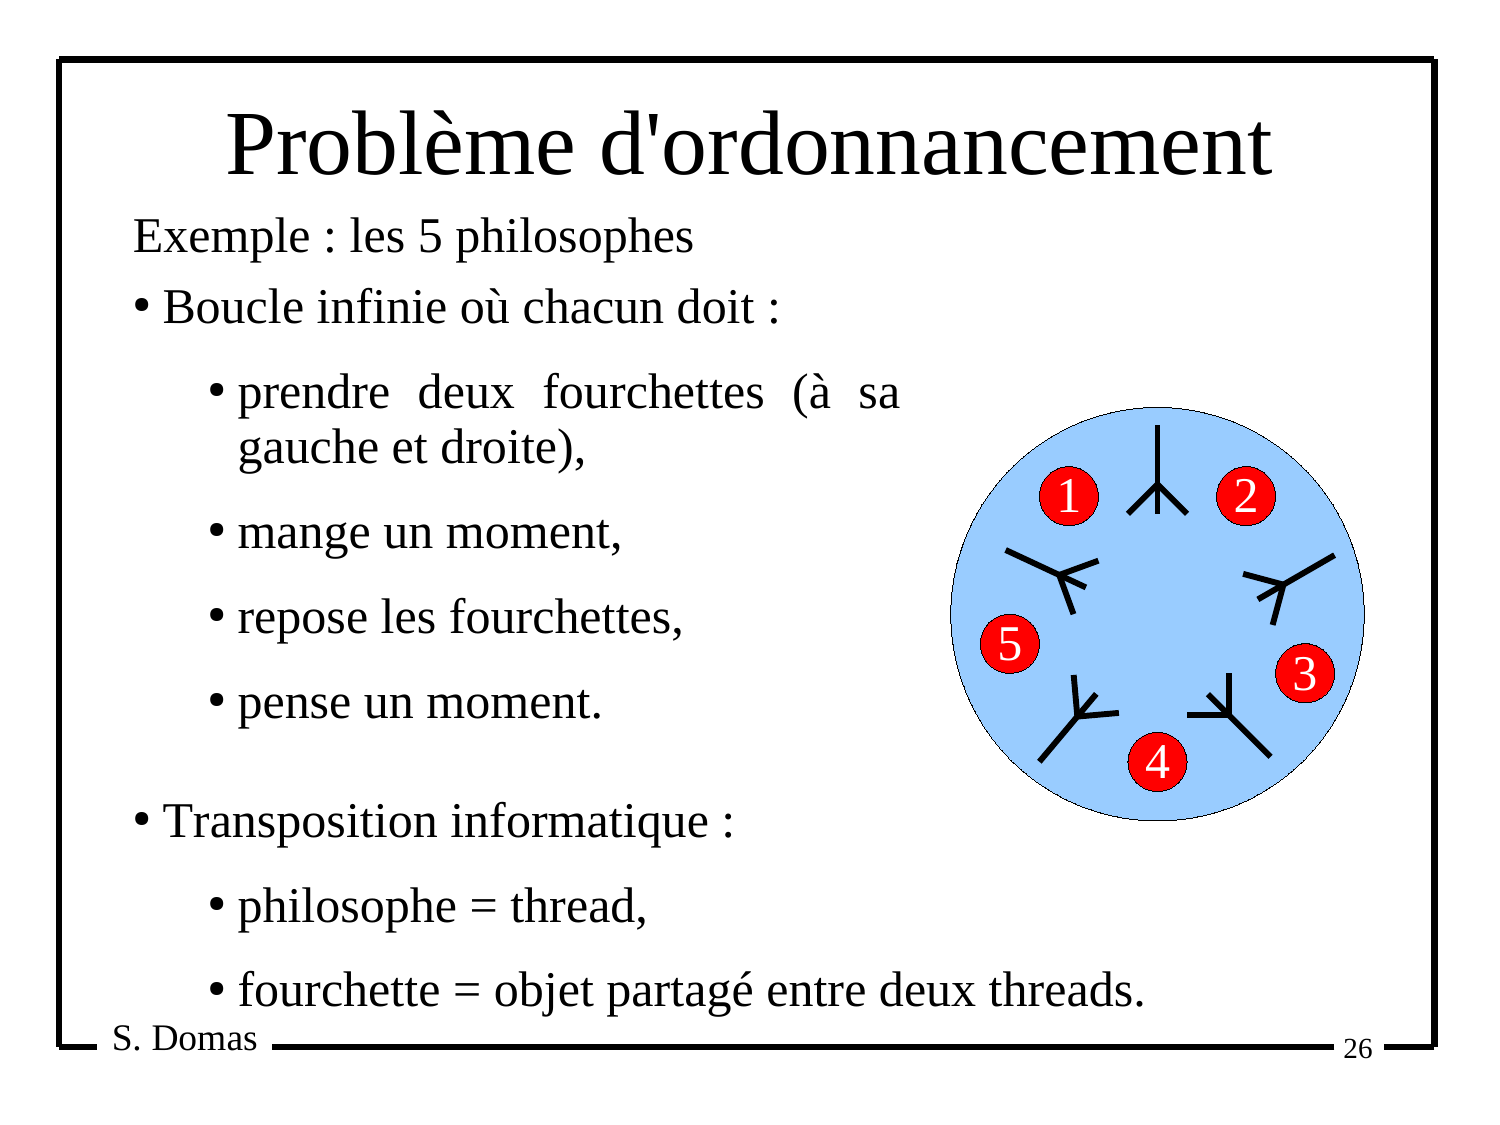

# Problème d'ordonnancement
S. Domas
Exemple : les 5 philosophes
Boucle infinie où chacun doit :
prendre deux fourchettes (à sa gauche et droite),
mange un moment,
repose les fourchettes,
pense un moment.
1
2
5
3
4
Transposition informatique :
philosophe = thread,
fourchette = objet partagé entre deux threads.
26